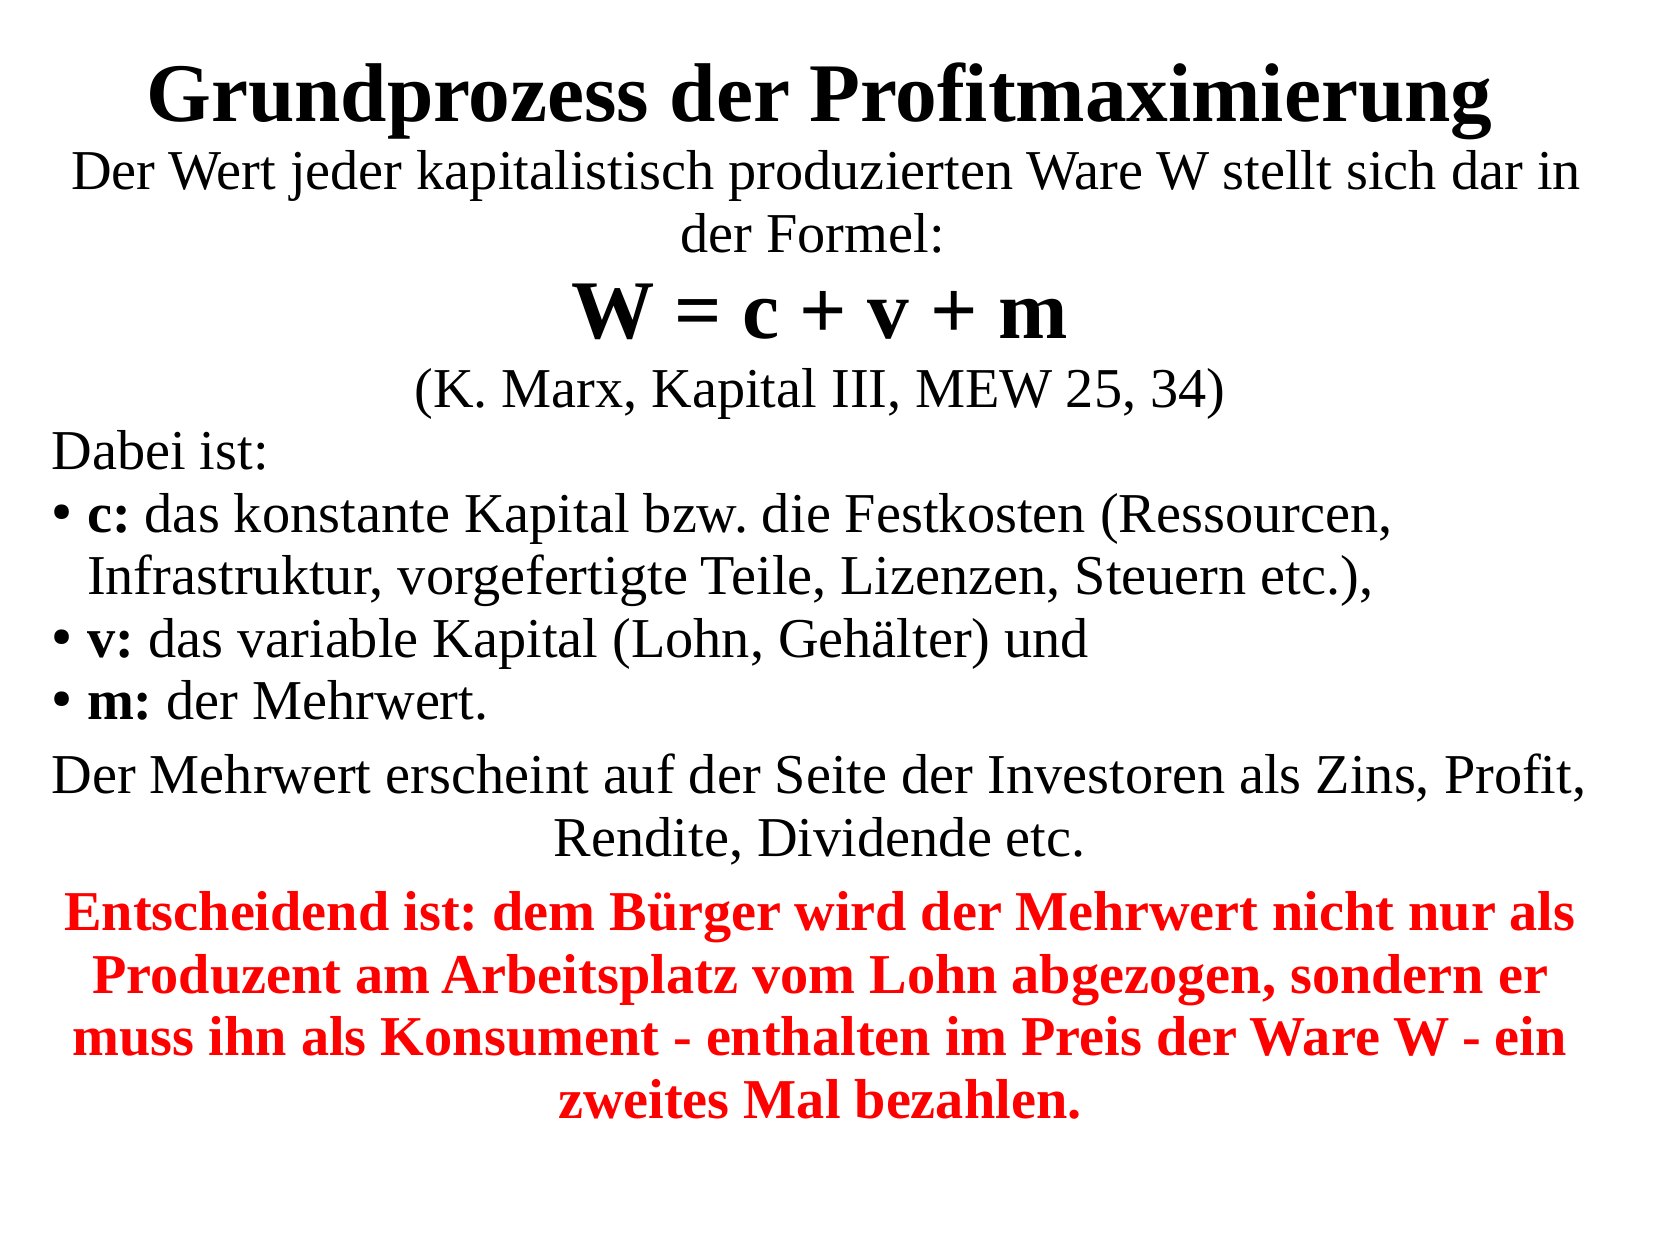

Grundprozess der Profitmaximierung
 Der Wert jeder kapitalistisch produzierten Ware W stellt sich dar in der Formel:
W = c + v + m
(K. Marx, Kapital III, MEW 25, 34)
Dabei ist:
c: das konstante Kapital bzw. die Festkosten (Ressourcen, Infrastruktur, vorgefertigte Teile, Lizenzen, Steuern etc.),
v: das variable Kapital (Lohn, Gehälter) und
m: der Mehrwert.
Der Mehrwert erscheint auf der Seite der Investoren als Zins, Profit, Rendite, Dividende etc.
Entscheidend ist: dem Bürger wird der Mehrwert nicht nur als Produzent am Arbeitsplatz vom Lohn abgezogen, sondern er muss ihn als Konsument - enthalten im Preis der Ware W - ein zweites Mal bezahlen.